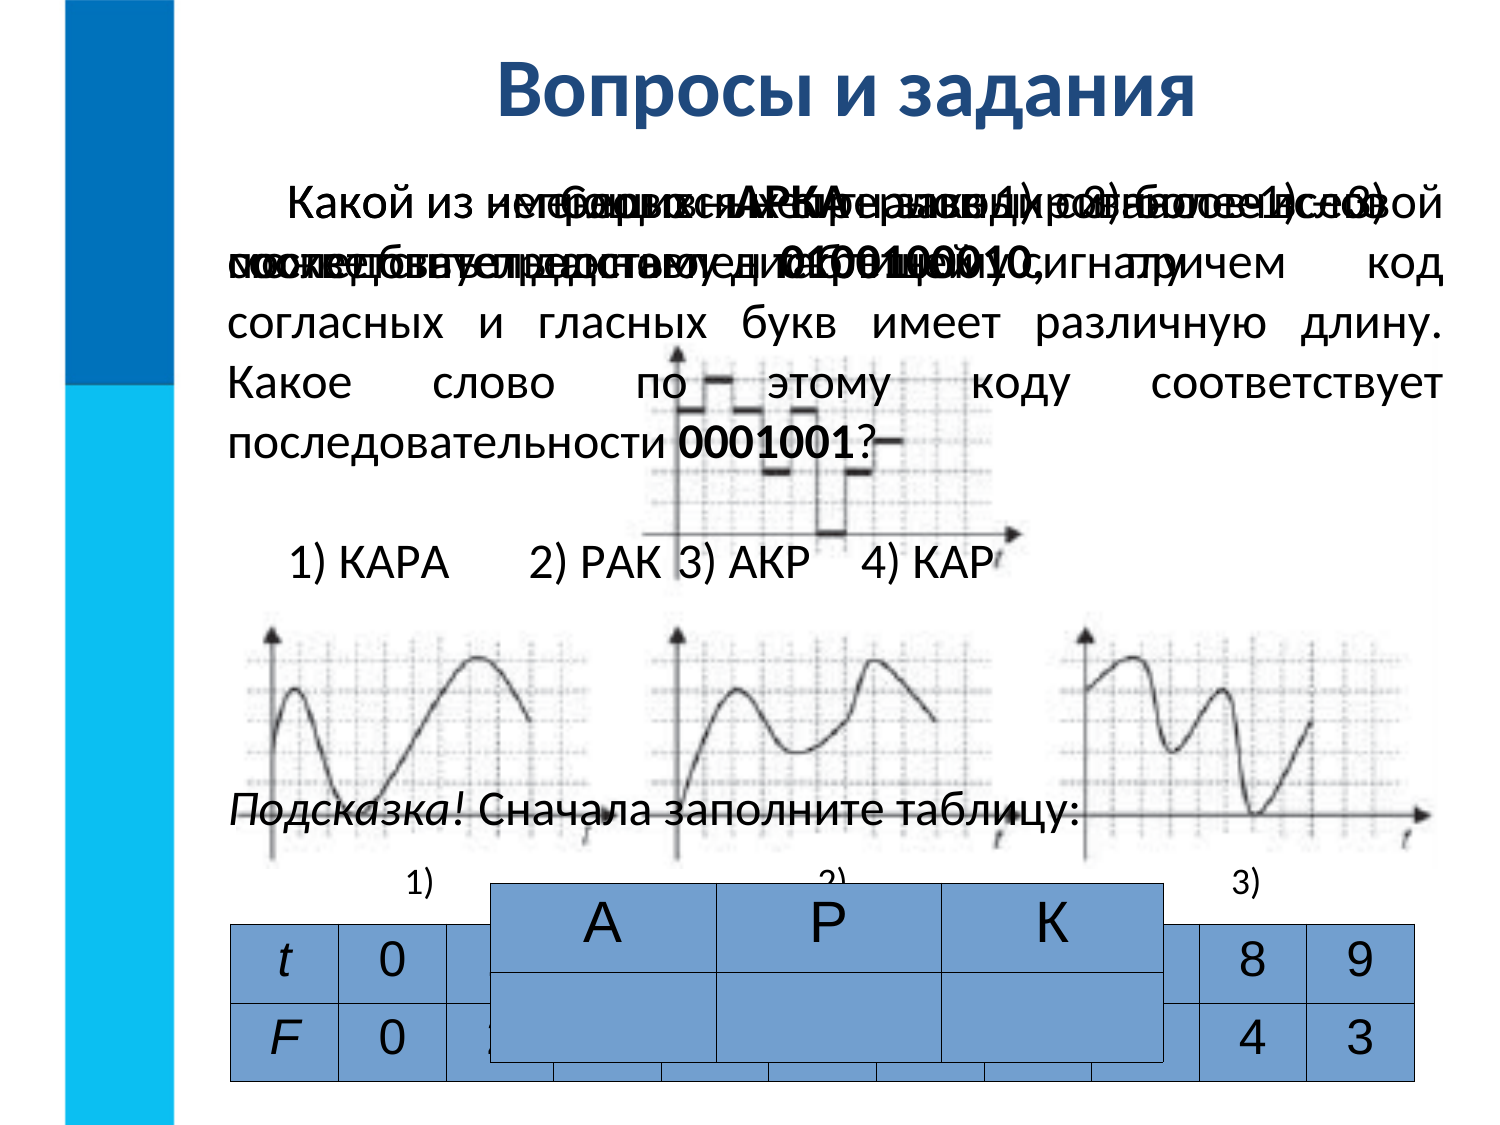

Вопросы и задания
Какой из непрерывных сигналов 1) – 3) более всего соответствует данному дискретному сигналу
Какой из имеющихся непрерывных сигналов 1) – 3) может быть представлен таблицей
 Слово АРКА закодировано числовой последовательностью 0100100010, причем код согласных и гласных букв имеет различную длину. Какое слово по этому коду соответствует последовательности 0001001?
1) КАРА 2) РАК	3) АКР	 4) КАР
1)
2)
3)
Подсказка! Сначала заполните таблицу:
| А | Р | К |
| --- | --- | --- |
| | | |
| t | 0 | 1 | 2 | 3 | 4 | 5 | 6 | 7 | 8 | 9 |
| --- | --- | --- | --- | --- | --- | --- | --- | --- | --- | --- |
| F | 0 | 2 | 4 | 3 | 2 | 2 | 3 | 5 | 4 | 3 |